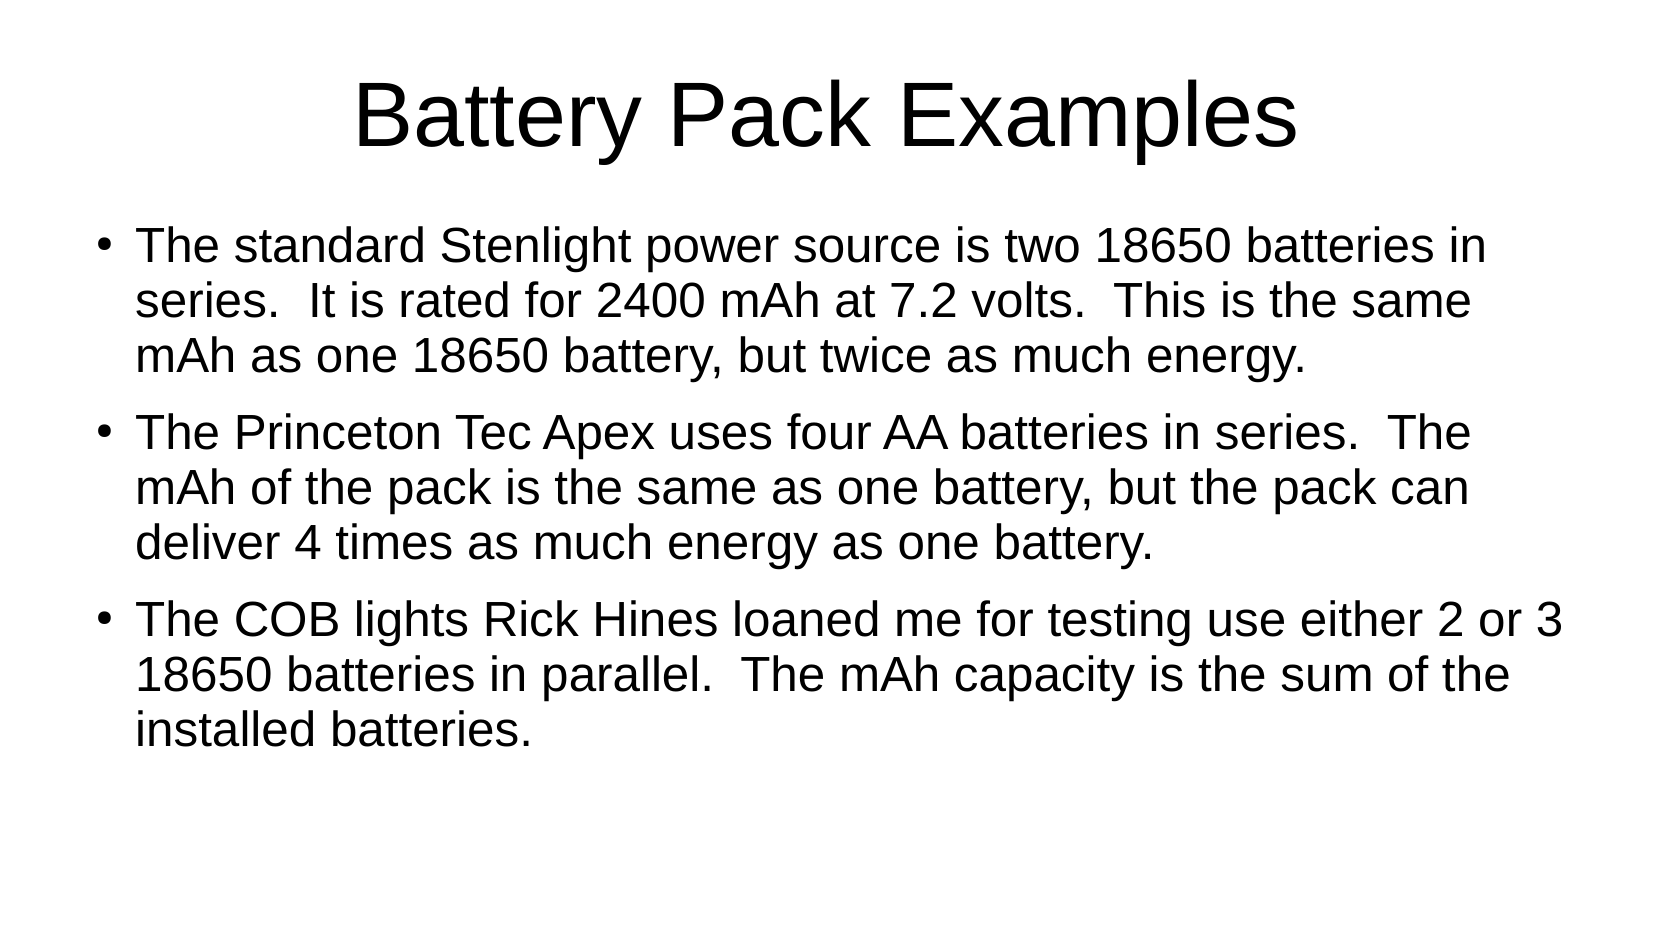

# Battery Pack Examples
The standard Stenlight power source is two 18650 batteries in series. It is rated for 2400 mAh at 7.2 volts. This is the same mAh as one 18650 battery, but twice as much energy.
The Princeton Tec Apex uses four AA batteries in series. The mAh of the pack is the same as one battery, but the pack can deliver 4 times as much energy as one battery.
The COB lights Rick Hines loaned me for testing use either 2 or 3 18650 batteries in parallel. The mAh capacity is the sum of the installed batteries.